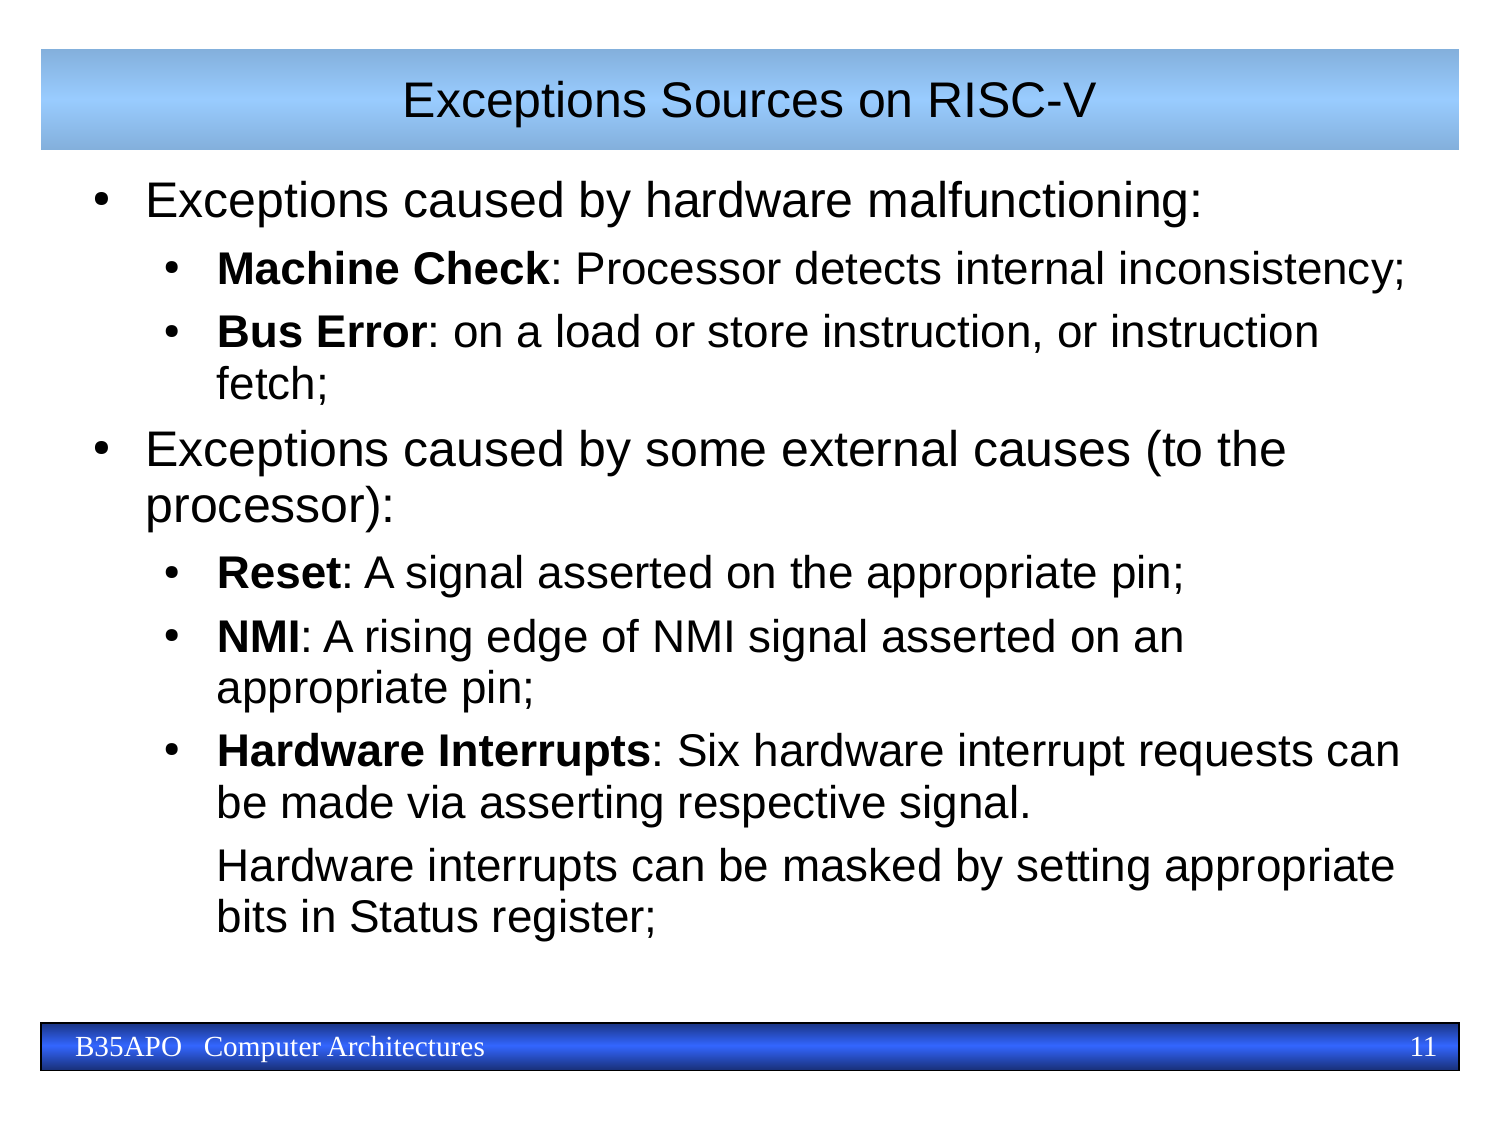

# Exceptions Sources on RISC-V
Exceptions caused by hardware malfunctioning:
Machine Check: Processor detects internal inconsistency;
Bus Error: on a load or store instruction, or instruction fetch;
Exceptions caused by some external causes (to the processor):
Reset: A signal asserted on the appropriate pin;
NMI: A rising edge of NMI signal asserted on an appropriate pin;
Hardware Interrupts: Six hardware interrupt requests can be made via asserting respective signal.
Hardware interrupts can be masked by setting appropriate bits in Status register;
B35APO Computer Architectures
11